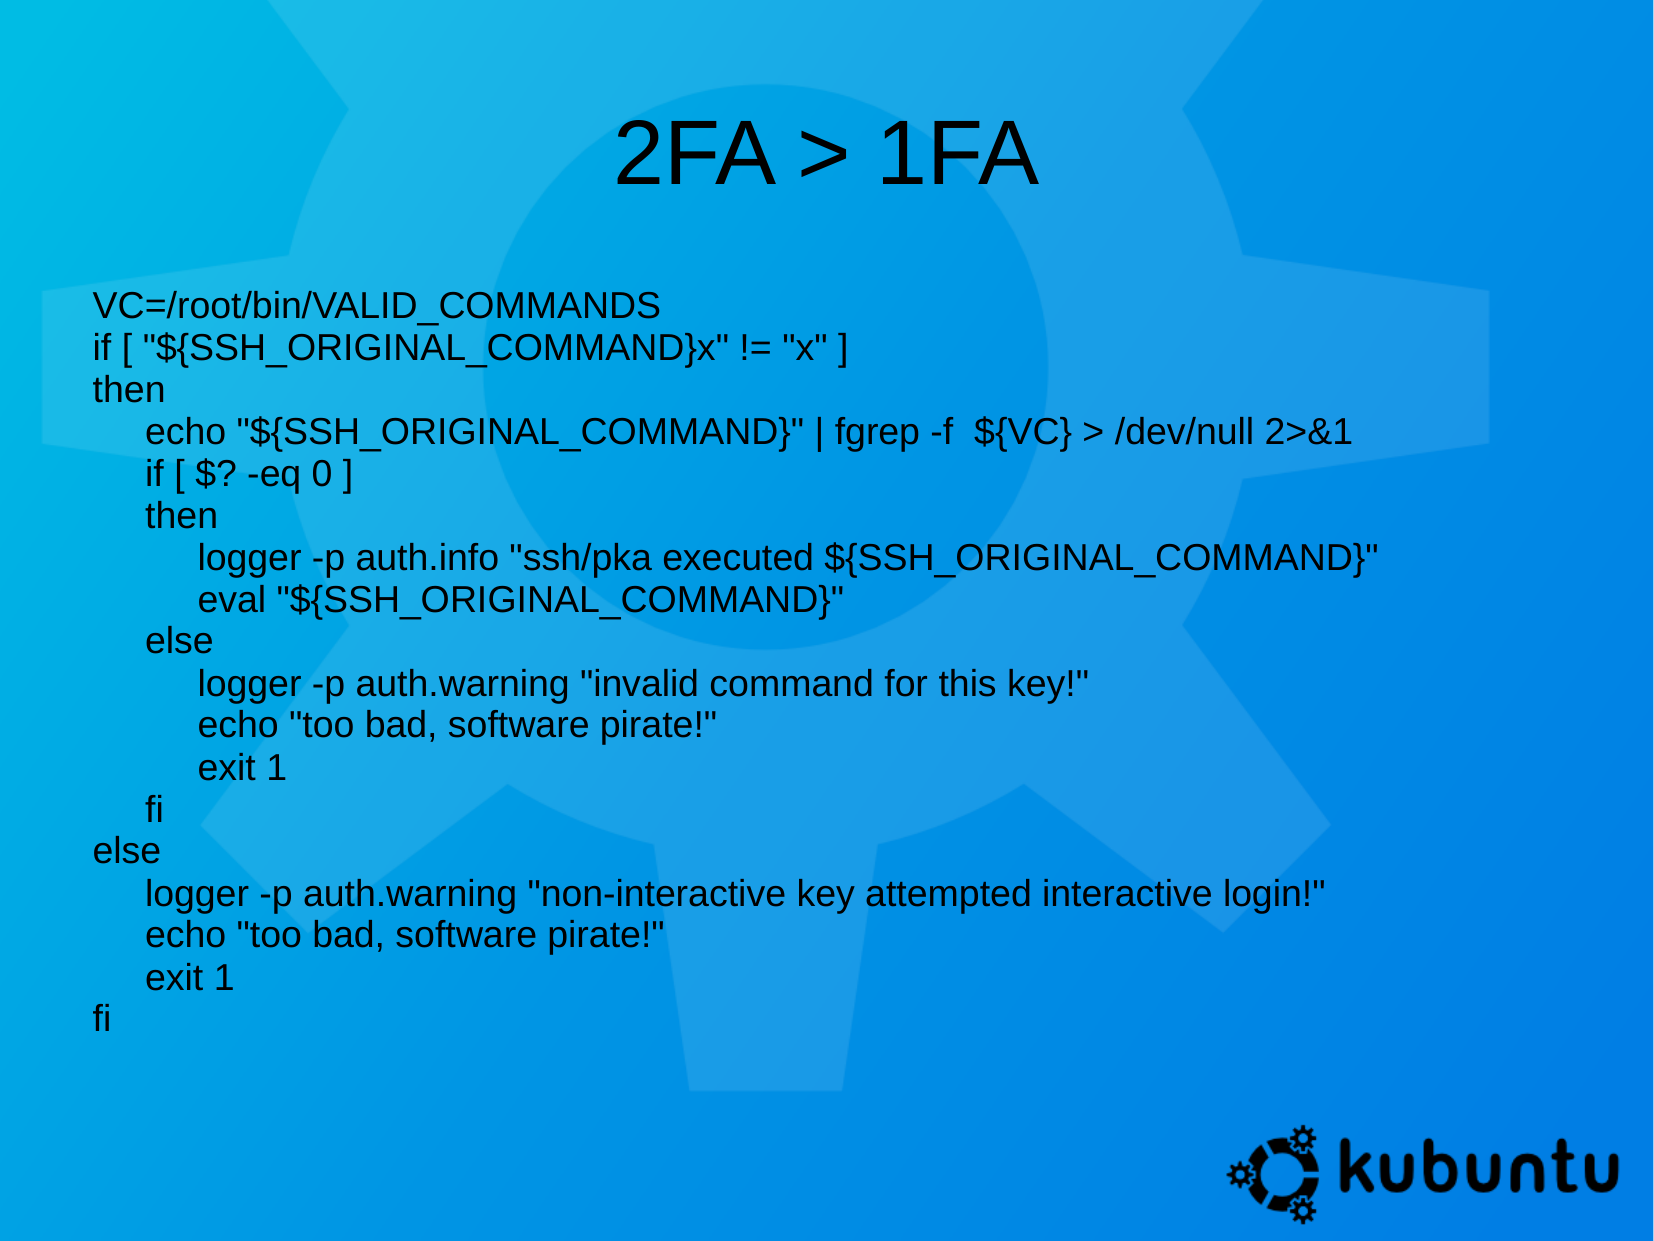

# 2FA > 1FA
VC=/root/bin/VALID_COMMANDS
if [ "${SSH_ORIGINAL_COMMAND}x" != "x" ]
then
 echo "${SSH_ORIGINAL_COMMAND}" | fgrep -f ${VC} > /dev/null 2>&1
 if [ $? -eq 0 ]
 then
 logger -p auth.info "ssh/pka executed ${SSH_ORIGINAL_COMMAND}"
 eval "${SSH_ORIGINAL_COMMAND}"
 else
 logger -p auth.warning "invalid command for this key!"
 echo "too bad, software pirate!"
 exit 1
 fi
else
 logger -p auth.warning "non-interactive key attempted interactive login!"
 echo "too bad, software pirate!"
 exit 1
fi